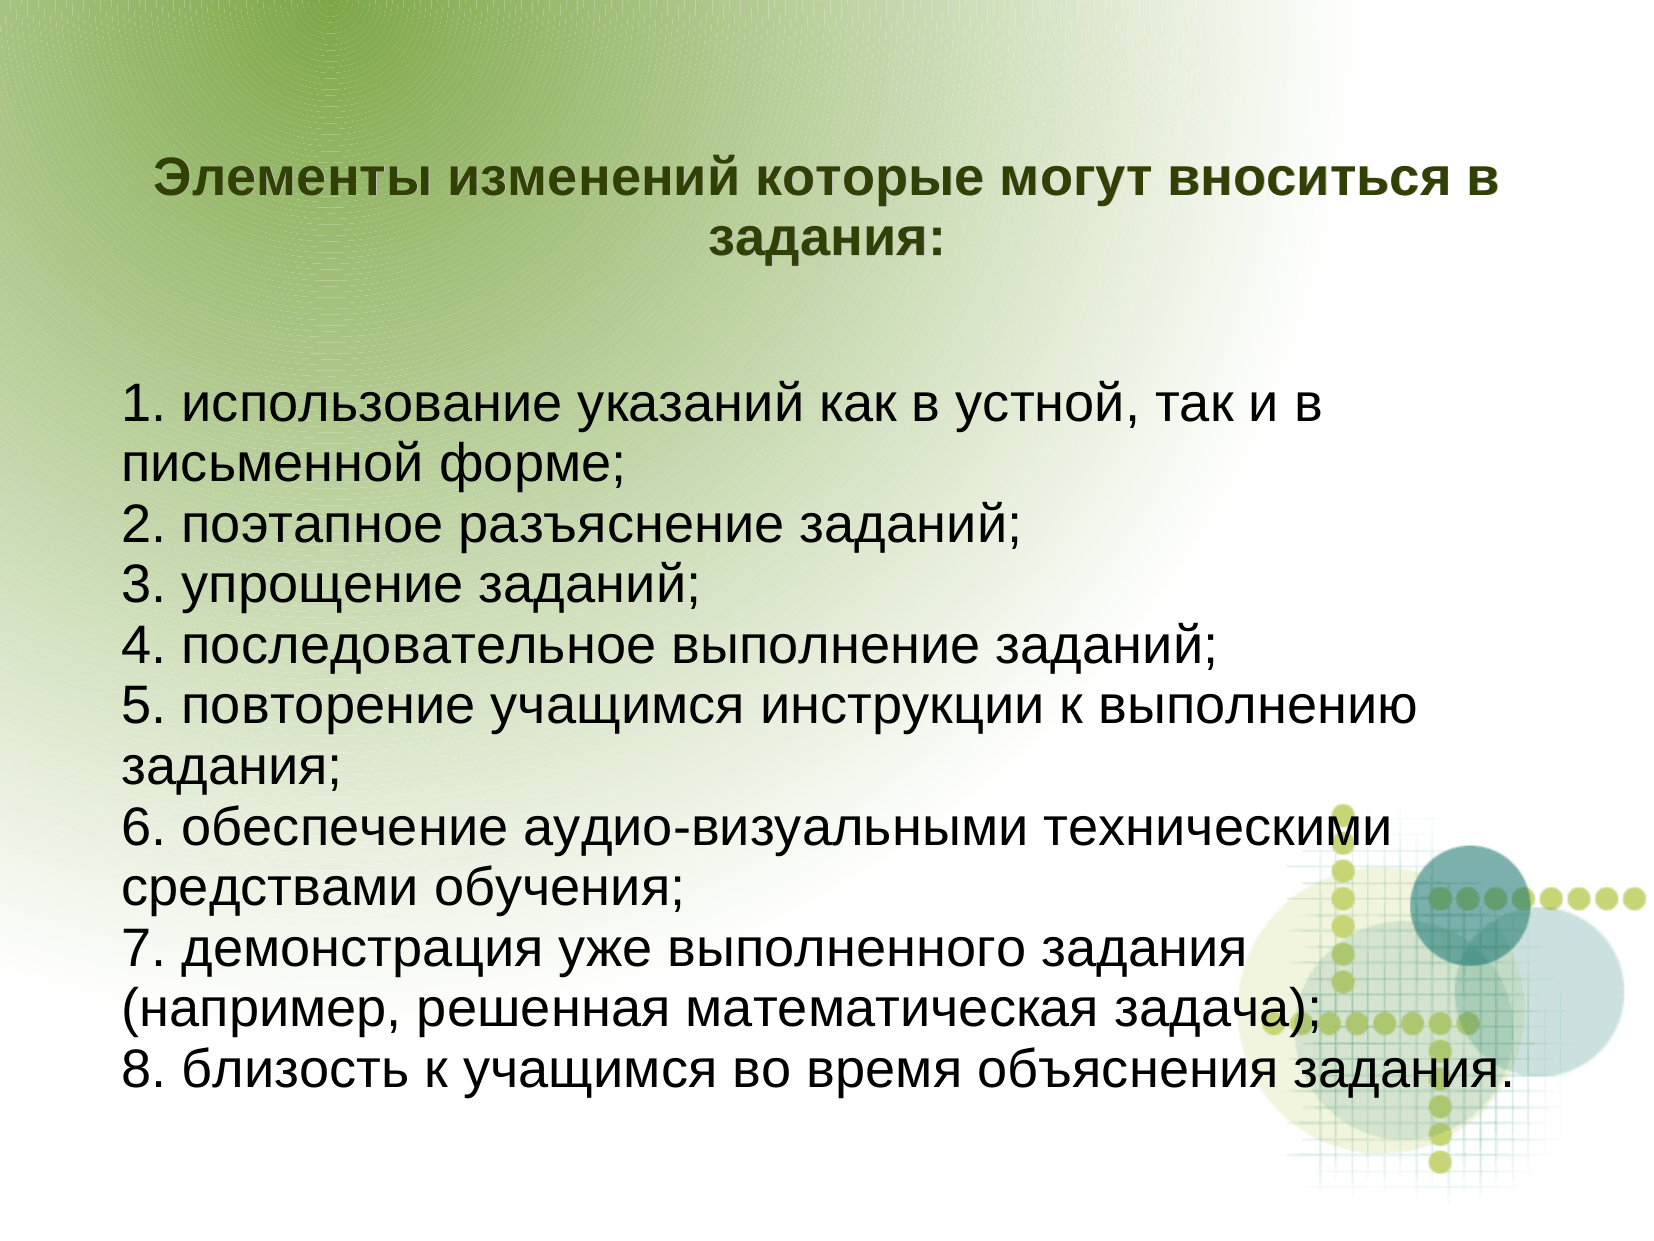

# Элементы изменений которые могут вноситься в задания:
1. использование указаний как в устной, так и в письменной форме;
2. поэтапное разъяснение заданий;
3. упрощение заданий;
4. последовательное выполнение заданий;
5. повторение учащимся инструкции к выполнению задания;
6. обеспечение аудио-визуальными техническими средствами обучения;
7. демонстрация уже выполненного задания (например, решенная математическая задача);
8. близость к учащимся во время объяснения задания.